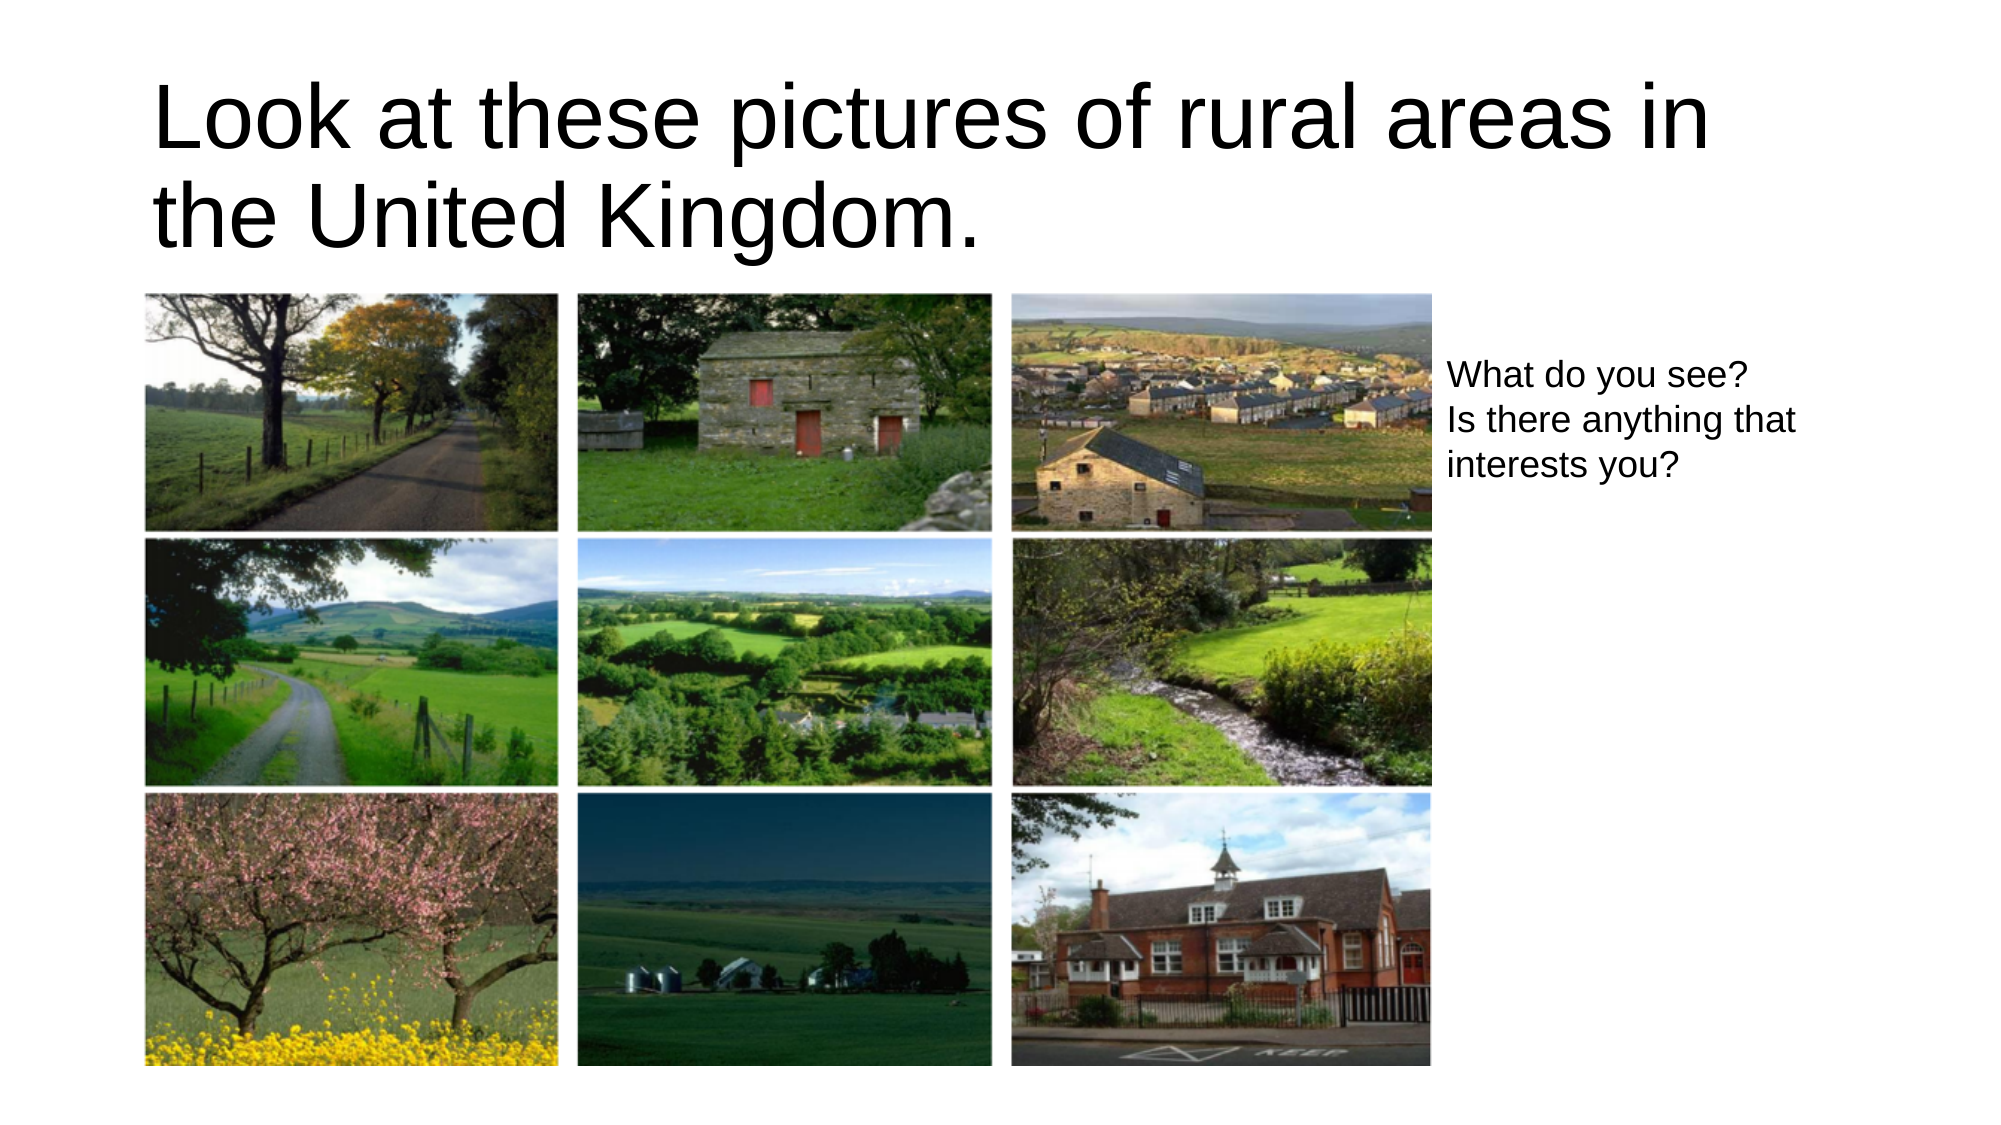

# Look at these pictures of rural areas in the United Kingdom.
What do you see?
Is there anything that interests you?